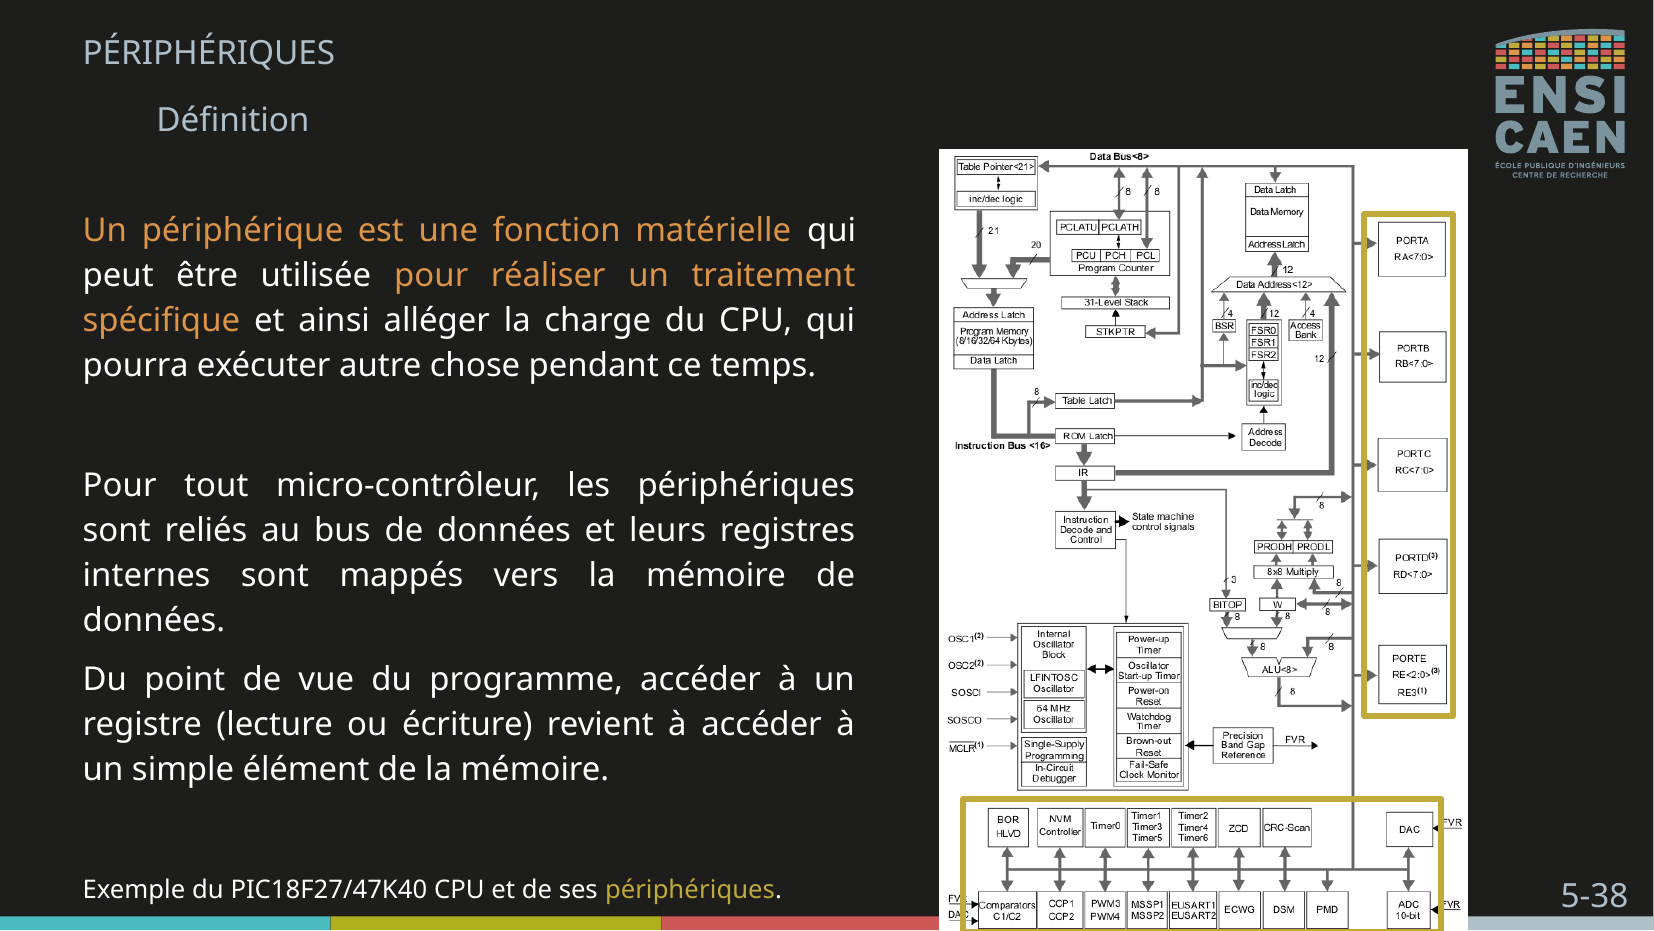

# PÉRIPHÉRIQUES Définition
Un périphérique est une fonction matérielle qui peut être utilisée pour réaliser un traitement spécifique et ainsi alléger la charge du CPU, qui pourra exécuter autre chose pendant ce temps.
Pour tout micro-contrôleur, les périphériques sont reliés au bus de données et leurs registres internes sont mappés vers la mémoire de données.
Du point de vue du programme, accéder à un registre (lecture ou écriture) revient à accéder à un simple élément de la mémoire.
Exemple du PIC18F27/47K40 CPU et de ses périphériques.